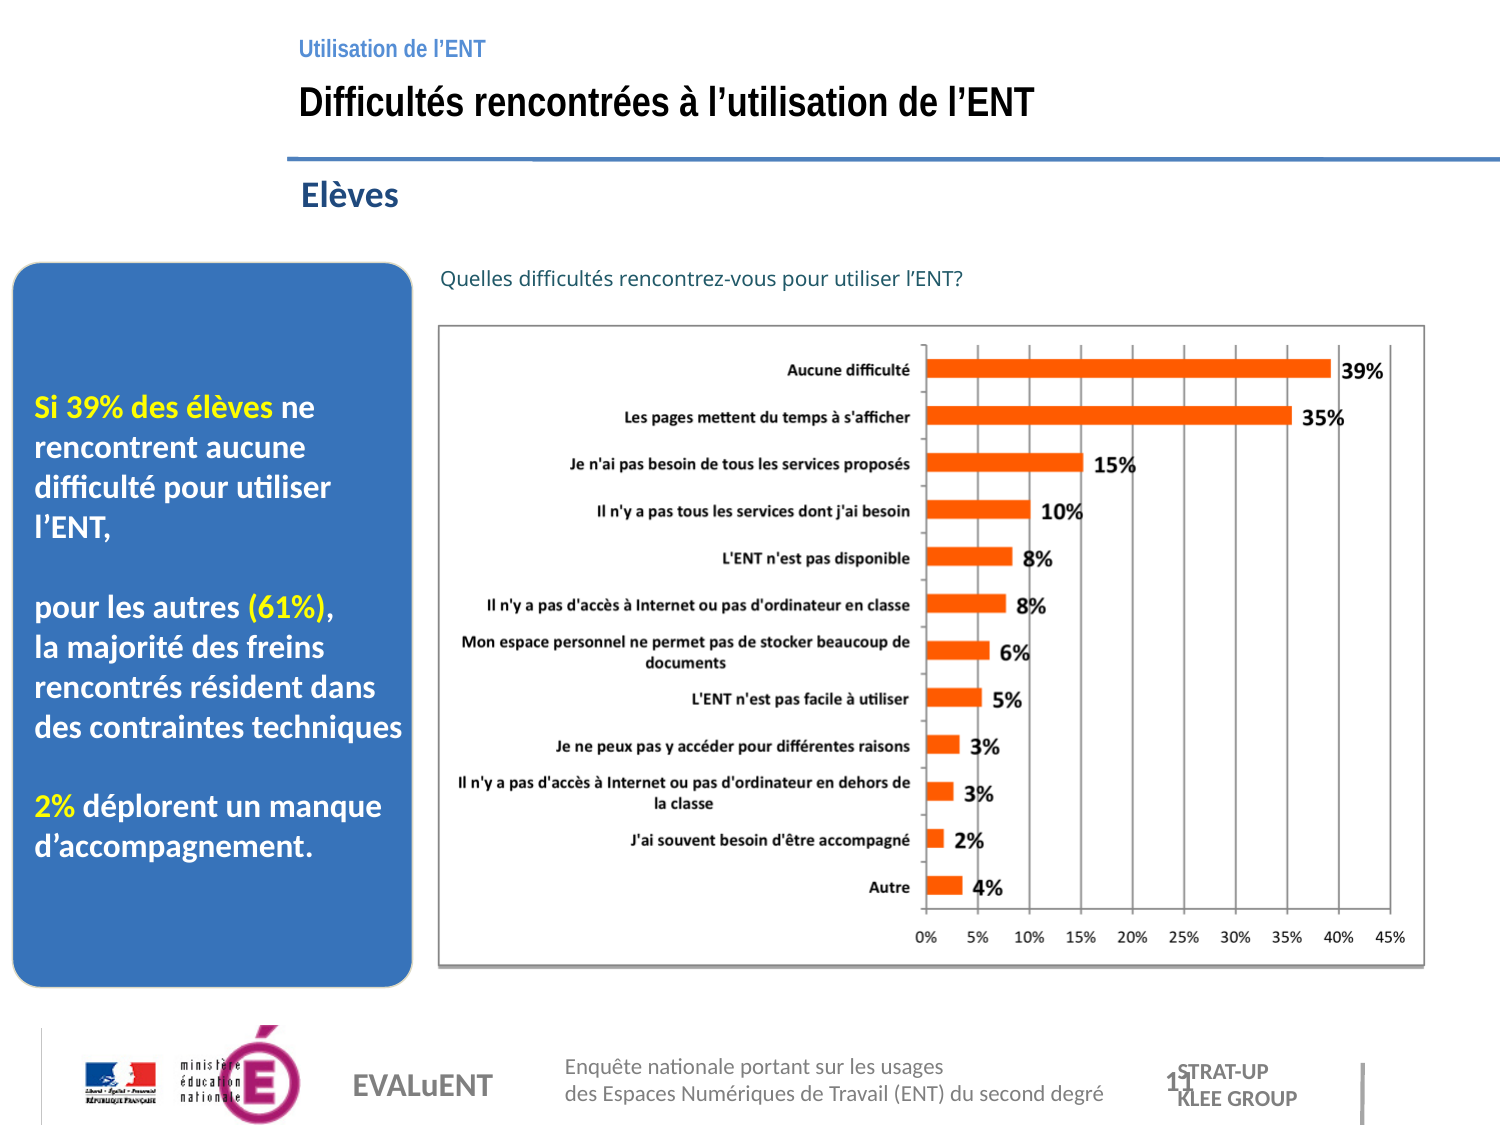

Utilisation de l’ENT
Difficultés rencontrées à l’utilisation de l’ENT
Elèves
Quelles difficultés rencontrez-vous pour utiliser l’ENT?
Si 39% des élèves ne rencontrent aucune difficulté pour utiliser l’ENT,
pour les autres (61%),
la majorité des freins rencontrés résident dans des contraintes techniques
2% déplorent un manque d’accompagnement.